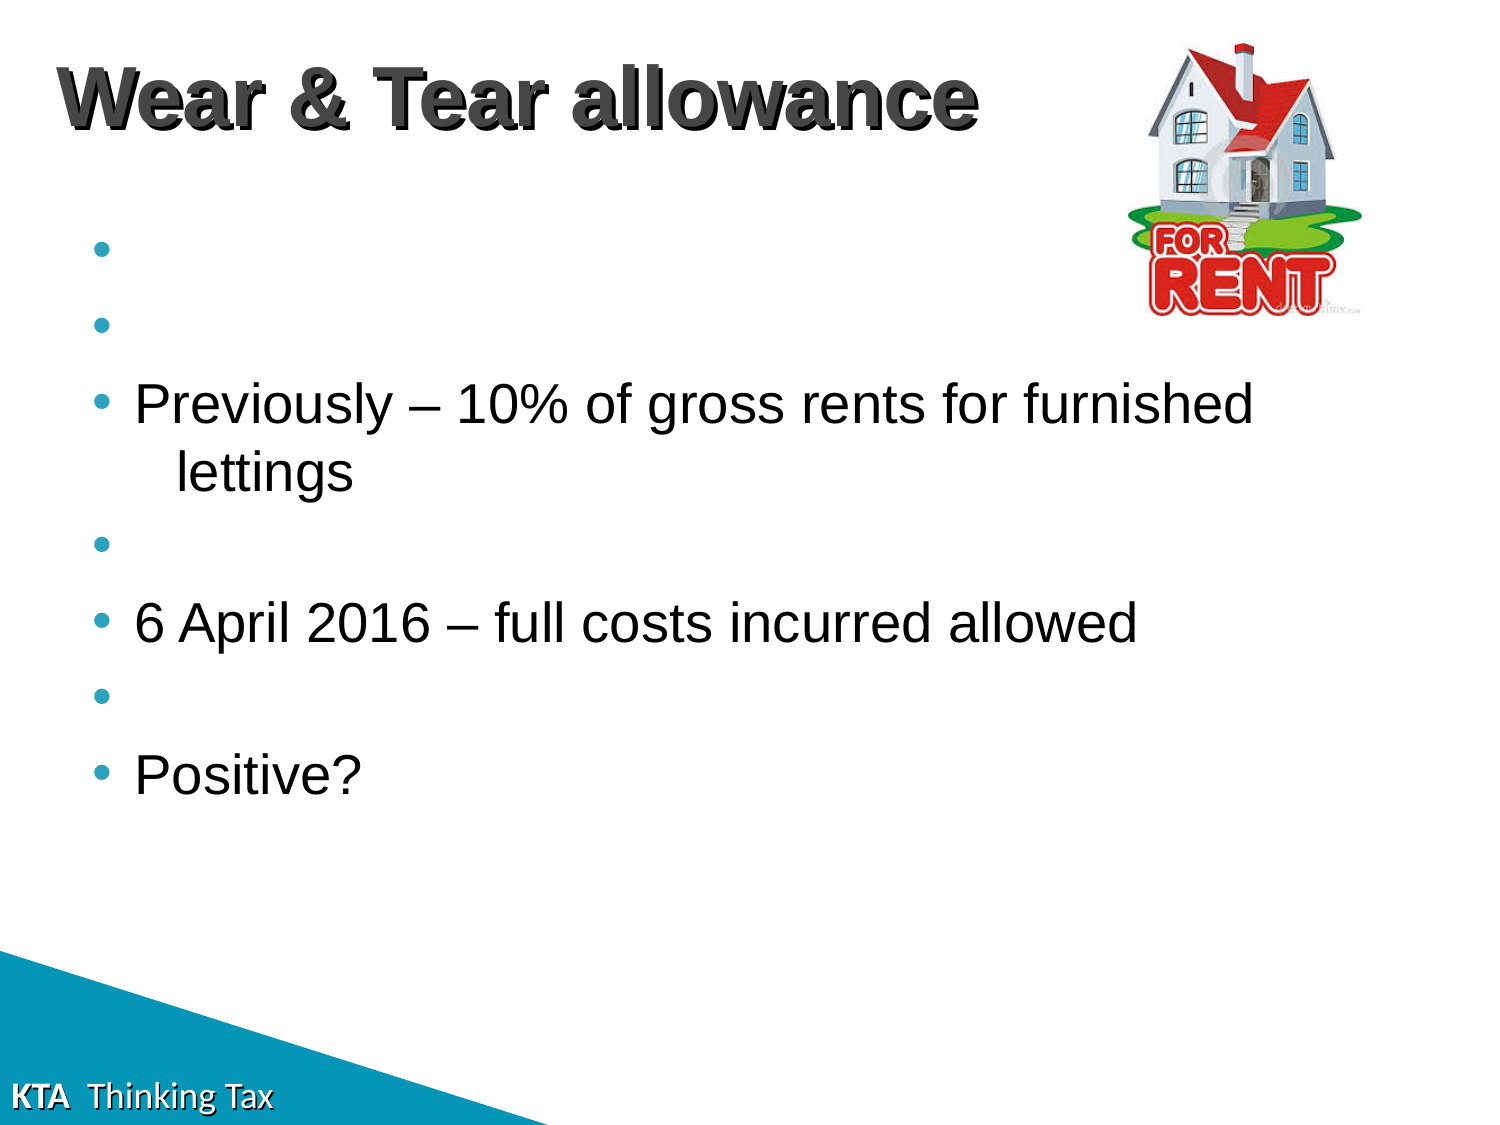

Wear & Tear allowance
# Previously – 10% of gross rents for furnished lettings
6 April 2016 – full costs incurred allowed
Positive?